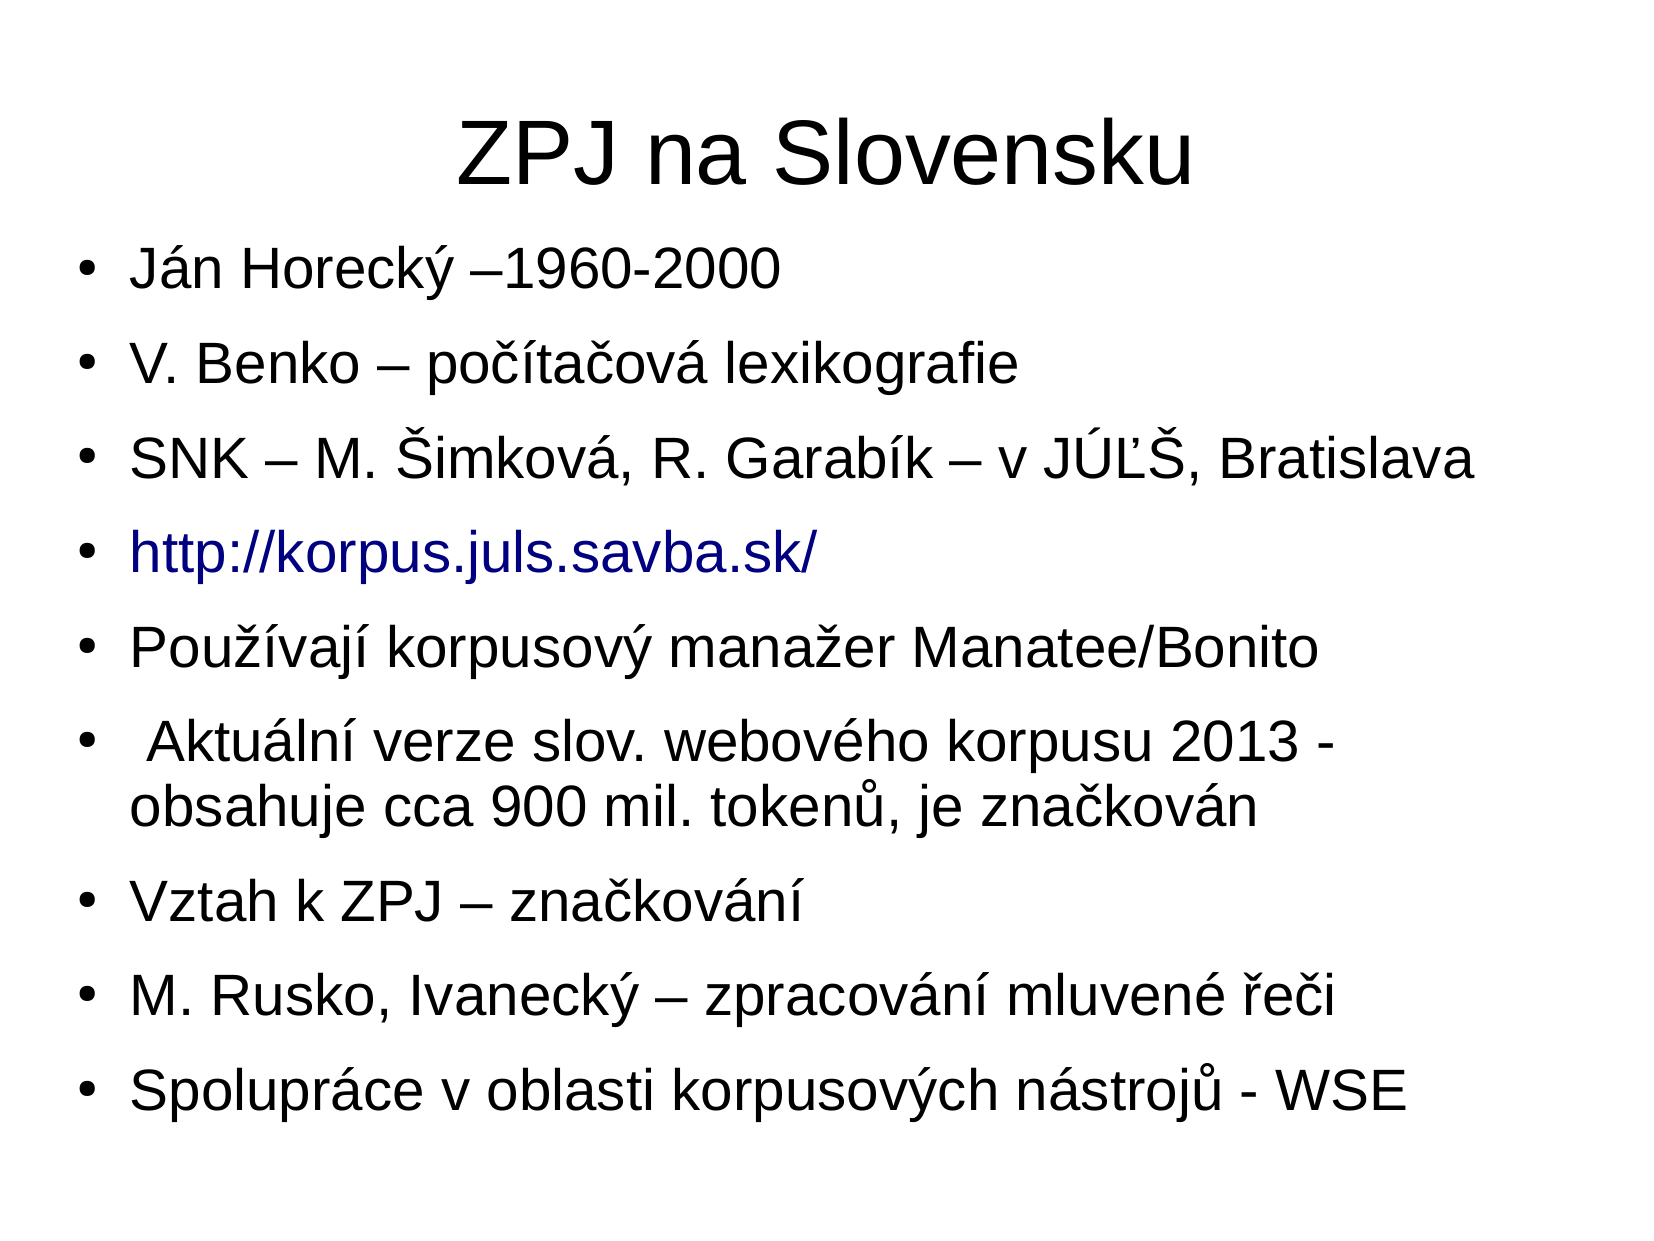

# ZPJ na Slovensku
Ján Horecký –1960-2000
V. Benko – počítačová lexikografie
SNK – M. Šimková, R. Garabík – v JÚĽŠ, Bratislava
http://korpus.juls.savba.sk/
Používají korpusový manažer Manatee/Bonito
 Aktuální verze slov. webového korpusu 2013 - obsahuje cca 900 mil. tokenů, je značkován
Vztah k ZPJ – značkování
M. Rusko, Ivanecký – zpracování mluvené řeči
Spolupráce v oblasti korpusových nástrojů - WSE